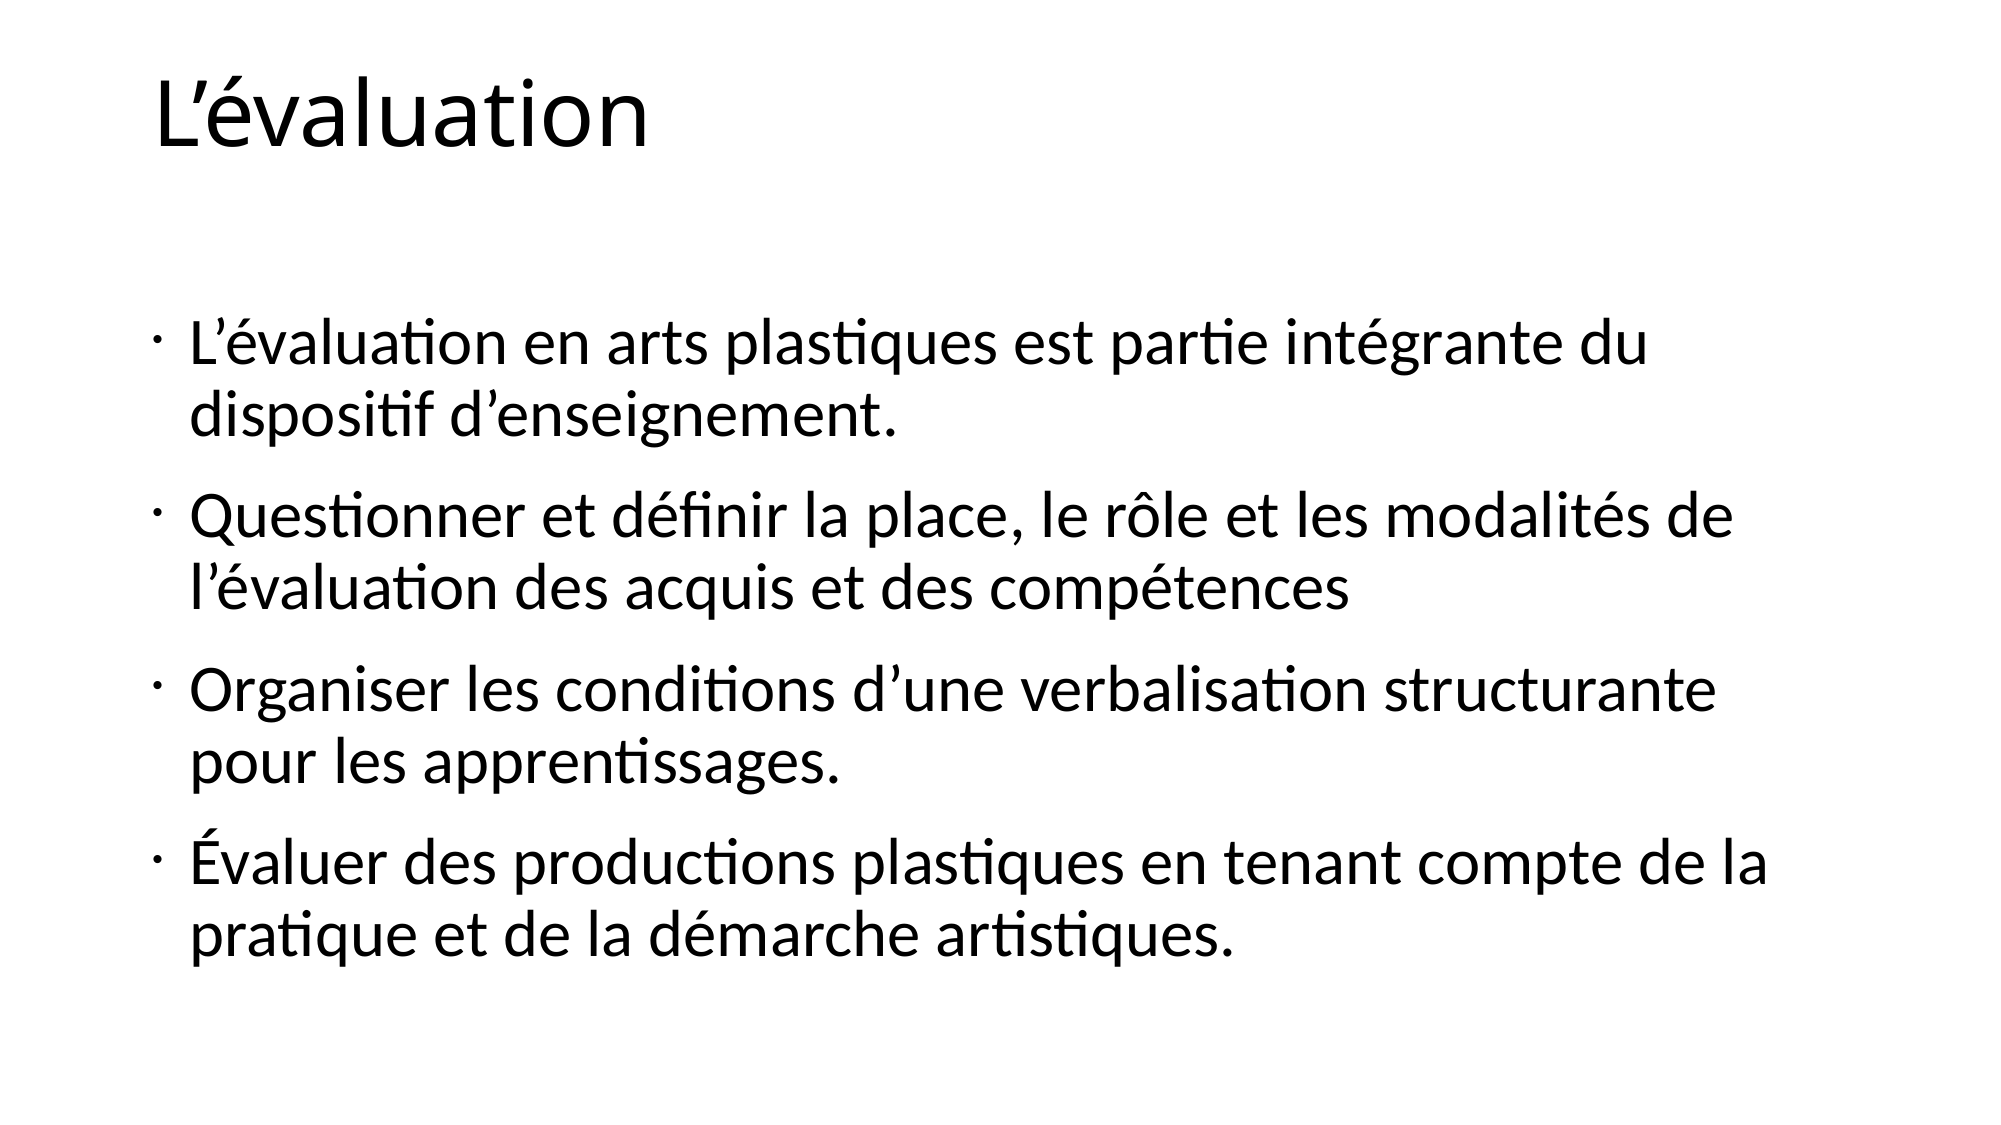

# L’évaluation
L’évaluation en arts plastiques est partie intégrante du dispositif d’enseignement.
Questionner et définir la place, le rôle et les modalités de l’évaluation des acquis et des compétences
Organiser les conditions d’une verbalisation structurante pour les apprentissages.
Évaluer des productions plastiques en tenant compte de la pratique et de la démarche artistiques.